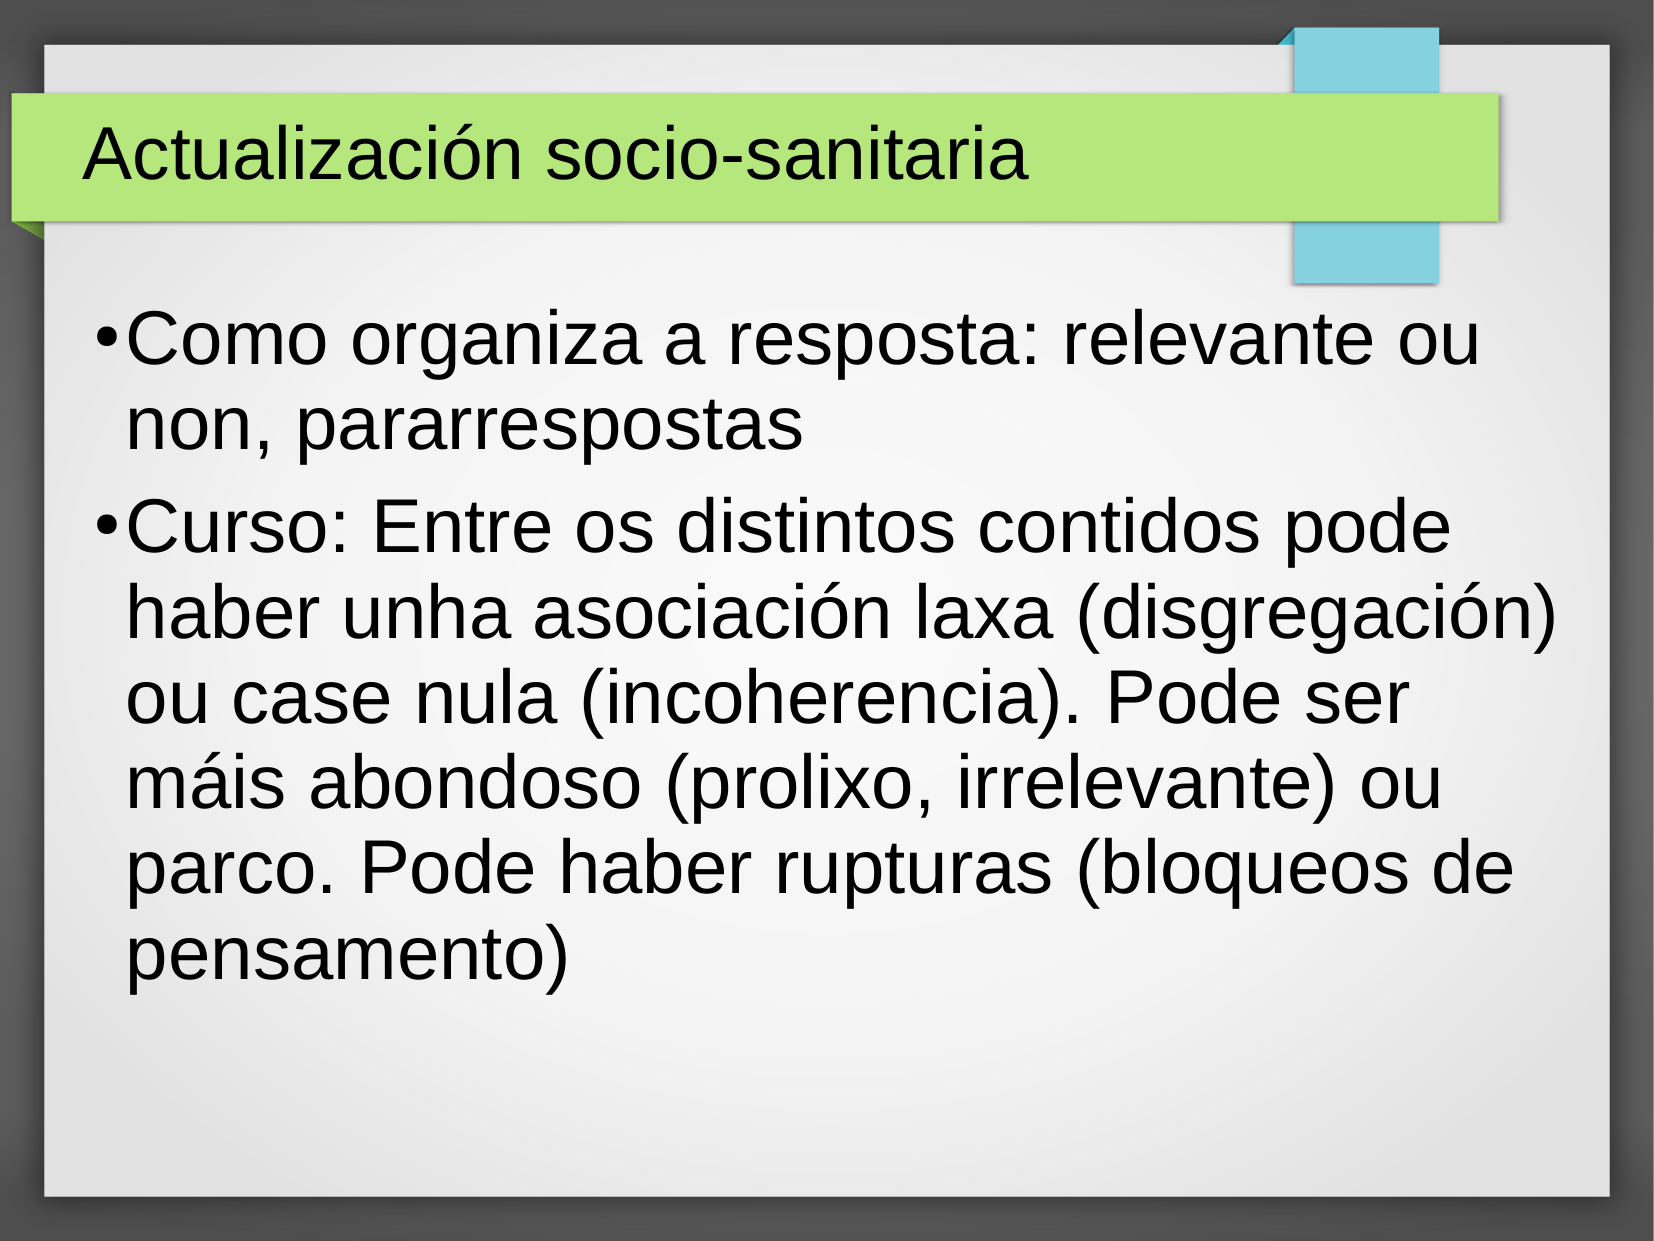

# Actualización socio-sanitaria
Como organiza a resposta: relevante ou non, pararrespostas
Curso: Entre os distintos contidos pode haber unha asociación laxa (disgregación) ou case nula (incoherencia). Pode ser máis abondoso (prolixo, irrelevante) ou parco. Pode haber rupturas (bloqueos de pensamento)